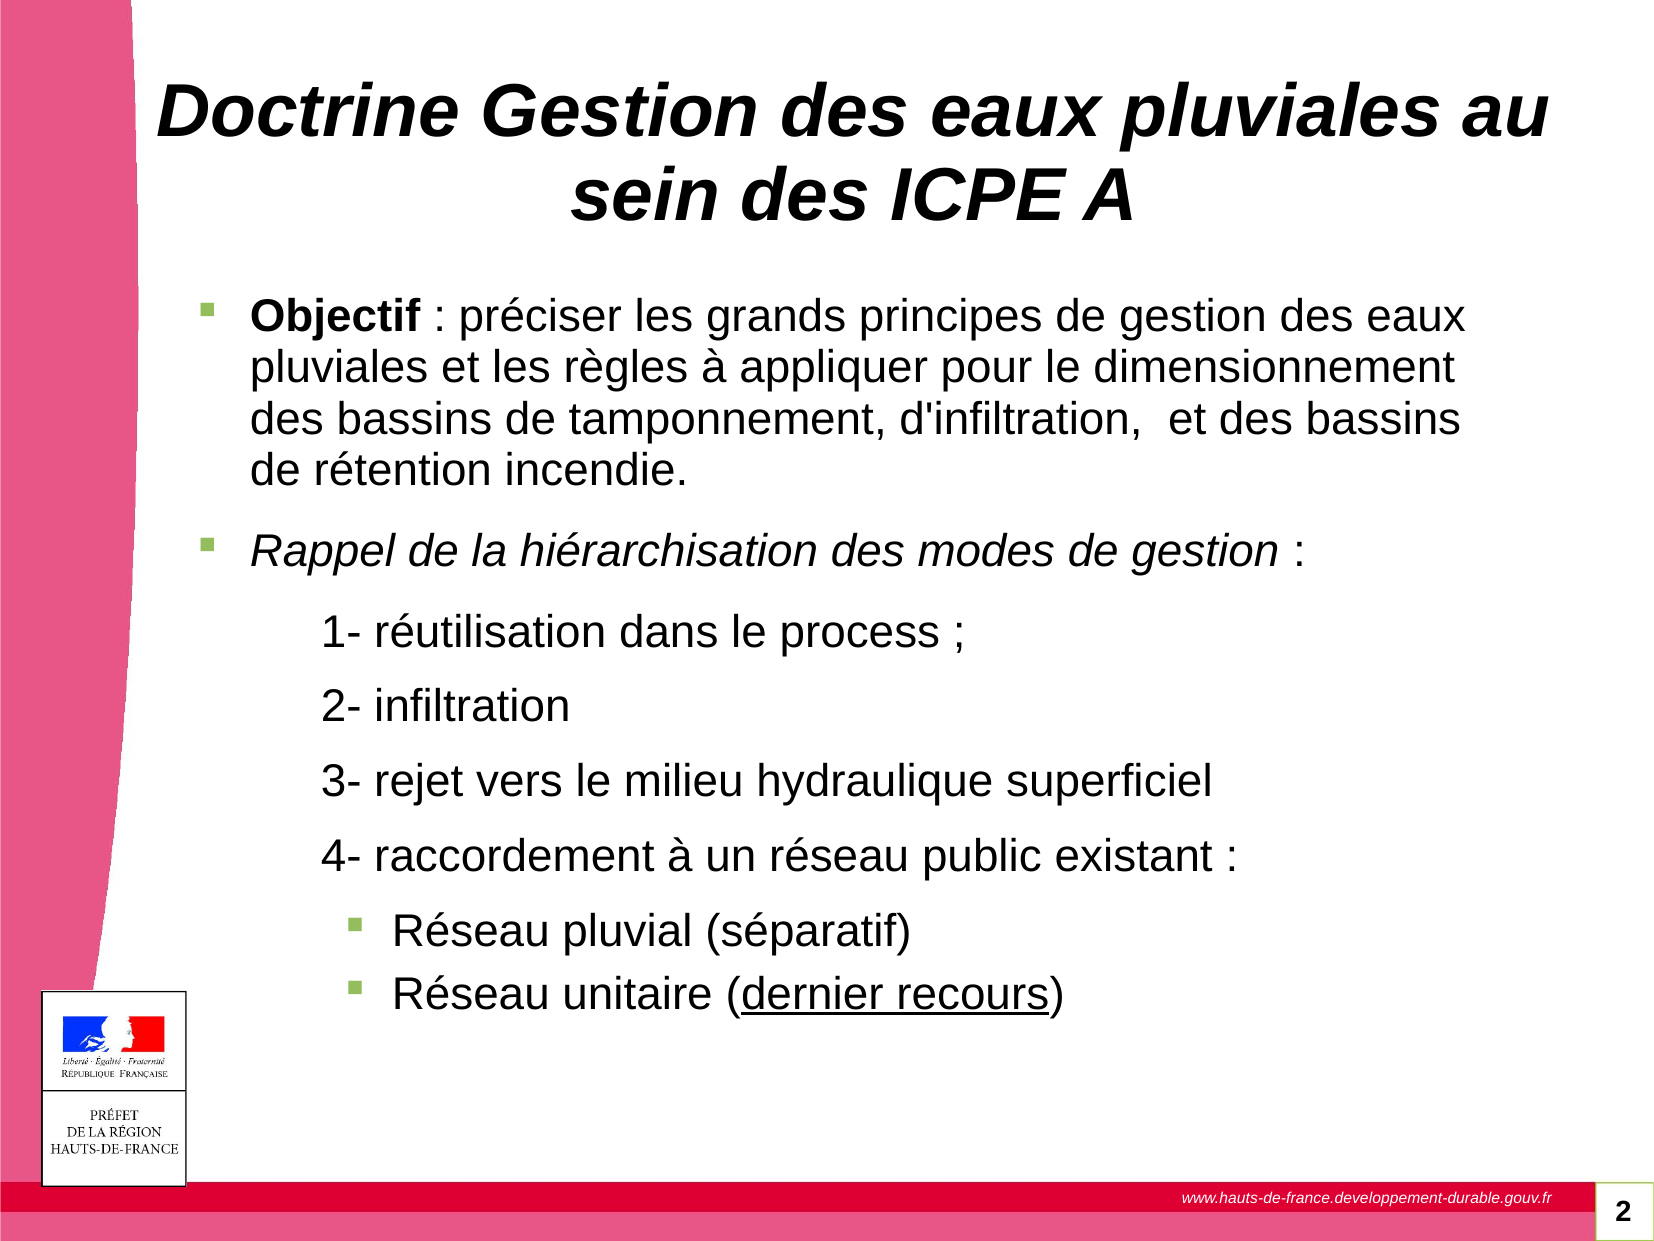

Doctrine Gestion des eaux pluviales au sein des ICPE A
# Objectif : préciser les grands principes de gestion des eaux pluviales et les règles à appliquer pour le dimensionnement des bassins de tamponnement, d'infiltration, et des bassins de rétention incendie.
Rappel de la hiérarchisation des modes de gestion :
1- réutilisation dans le process ;
2- infiltration
3- rejet vers le milieu hydraulique superficiel
4- raccordement à un réseau public existant :
Réseau pluvial (séparatif)
Réseau unitaire (dernier recours)
2